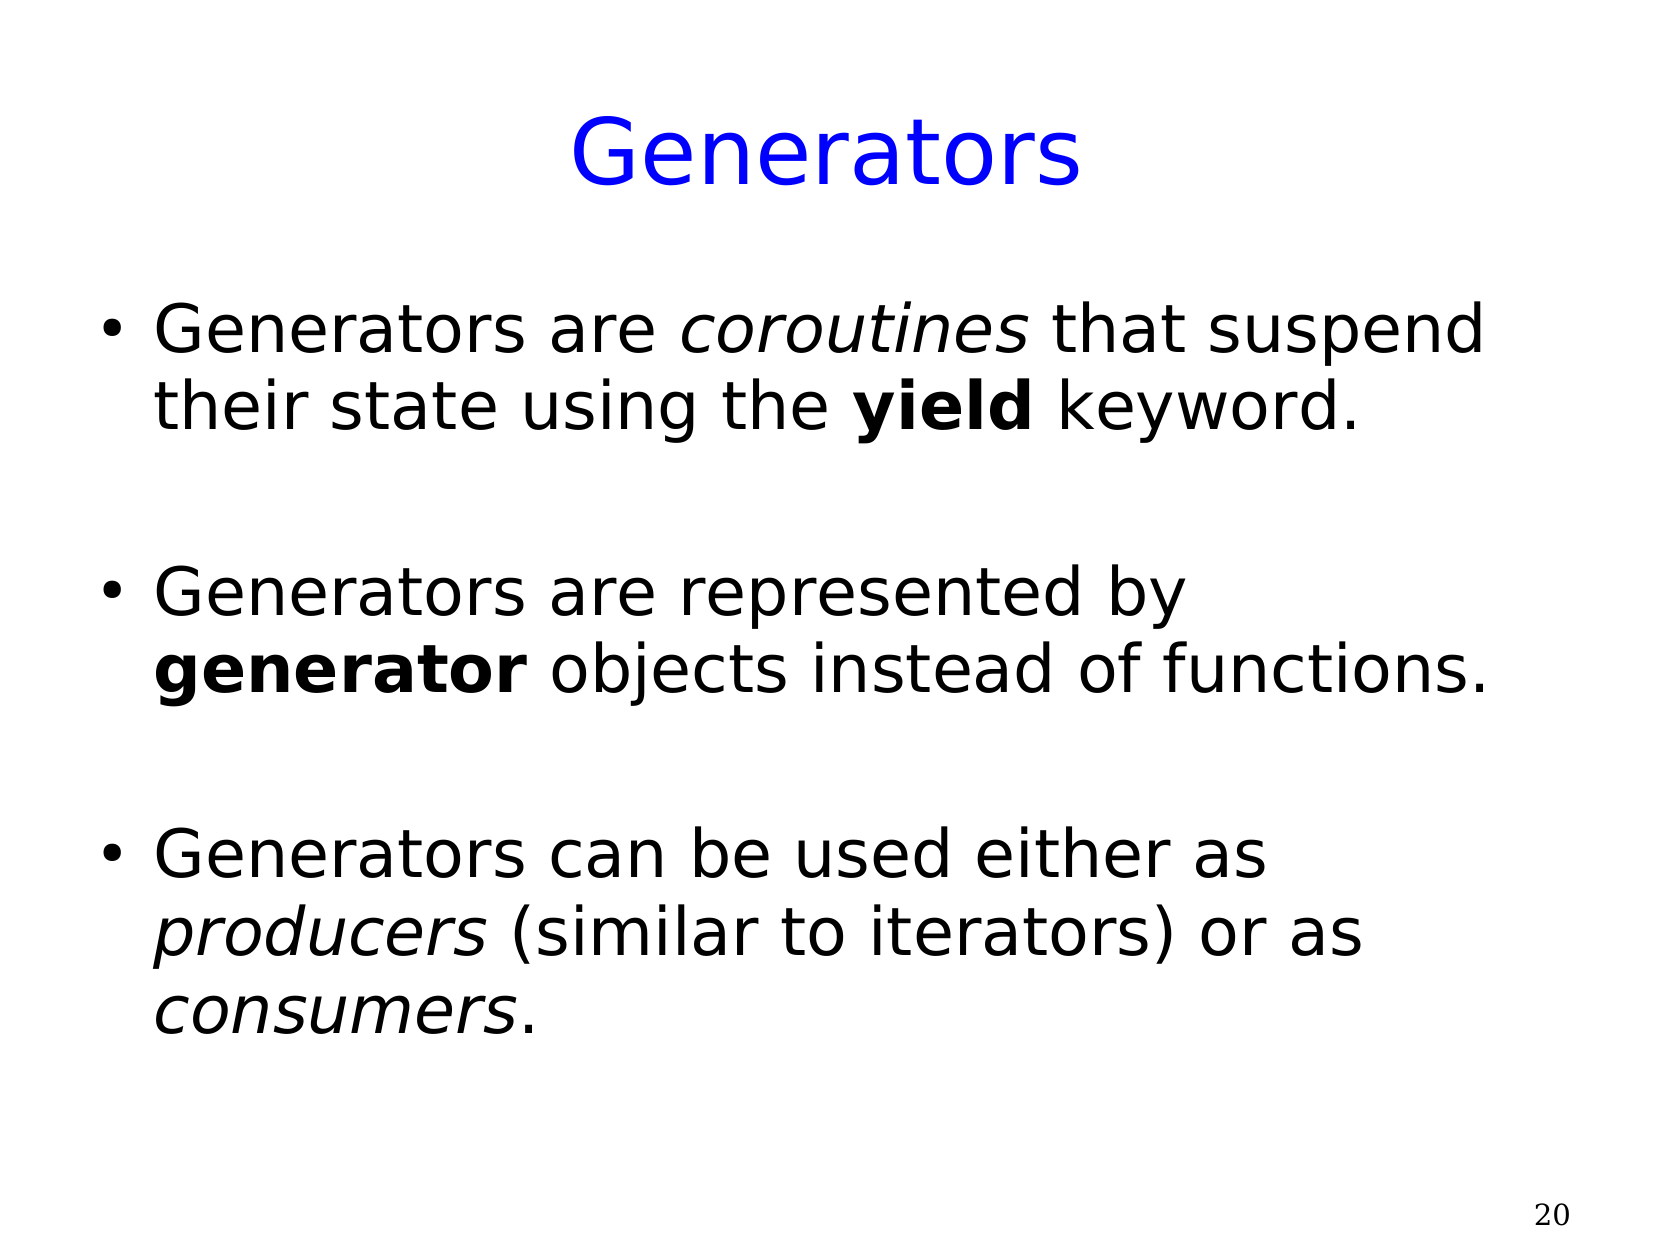

# Generators
Generators are coroutines that suspend their state using the yield keyword.
Generators are represented by generator objects instead of functions.
Generators can be used either as producers (similar to iterators) or as consumers.
20